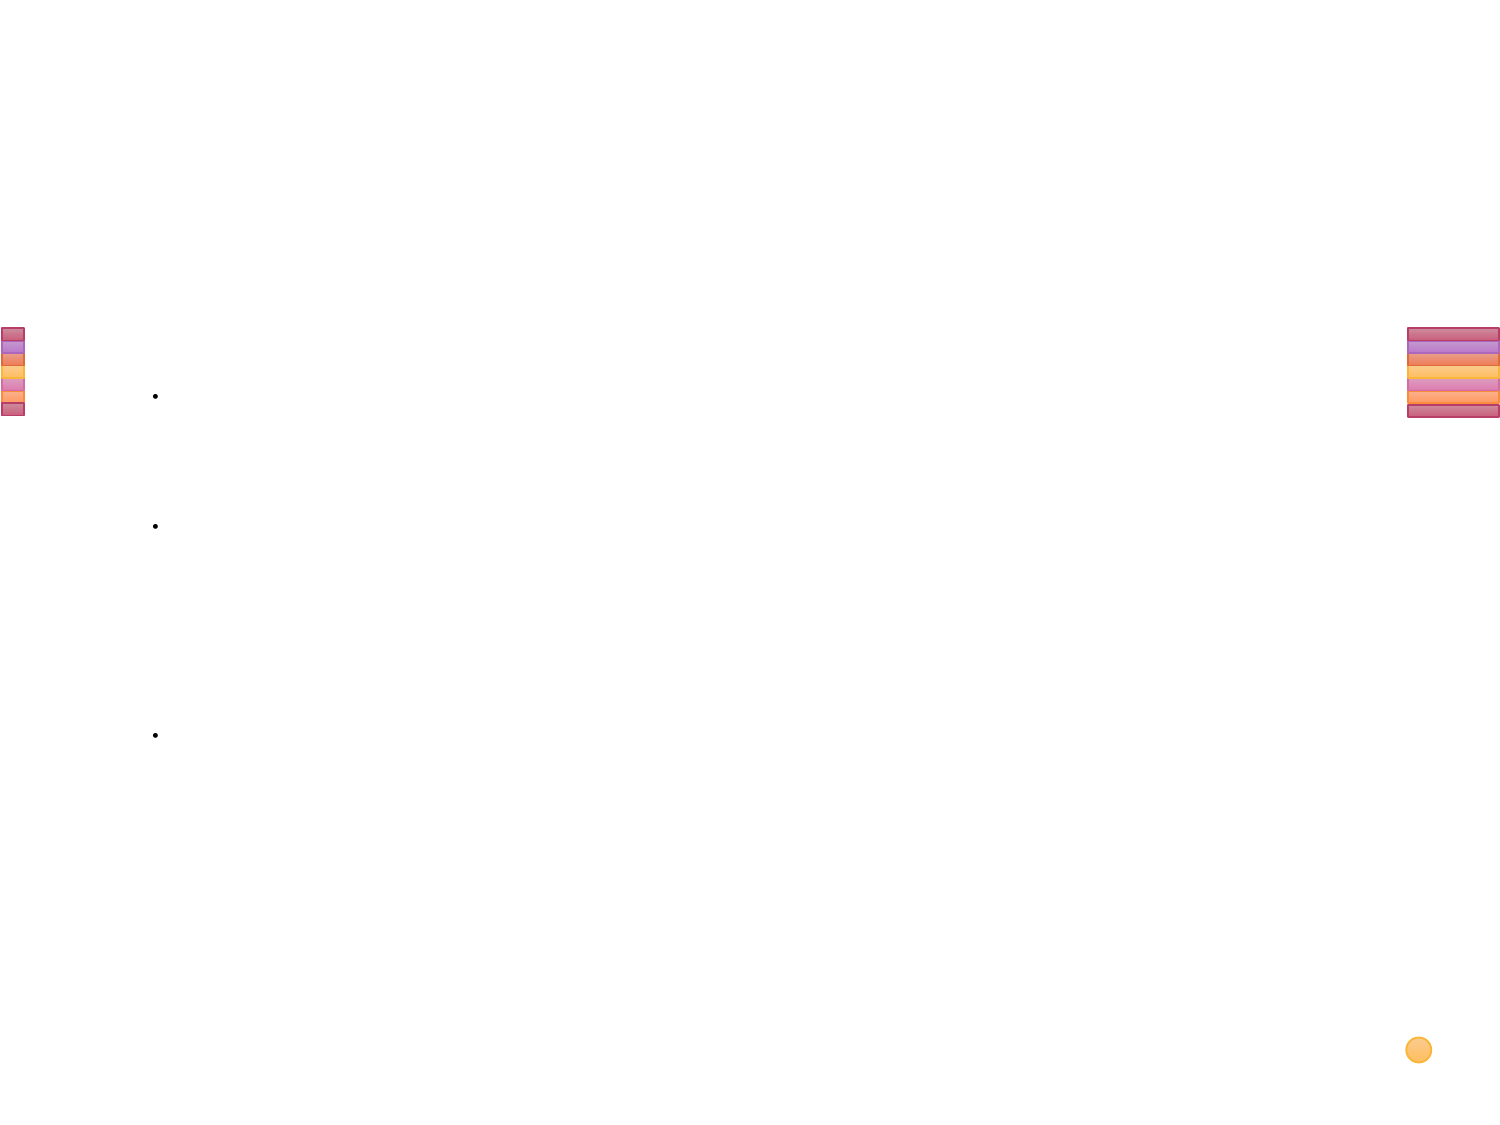

VIII.- SUSPENSIÓN DE CONTRATOS Y REDUCCIÓN DE JORNADA (X)
# VIII.6.- Medidas de apoyo la suspensión de contratos y reducción de jornada
Bonificaciones del 50% cuotas empresariales por CC por suspender contrato o reducir jornada:
VIII.7.- Reposición del derecho a la prestación por desempleo